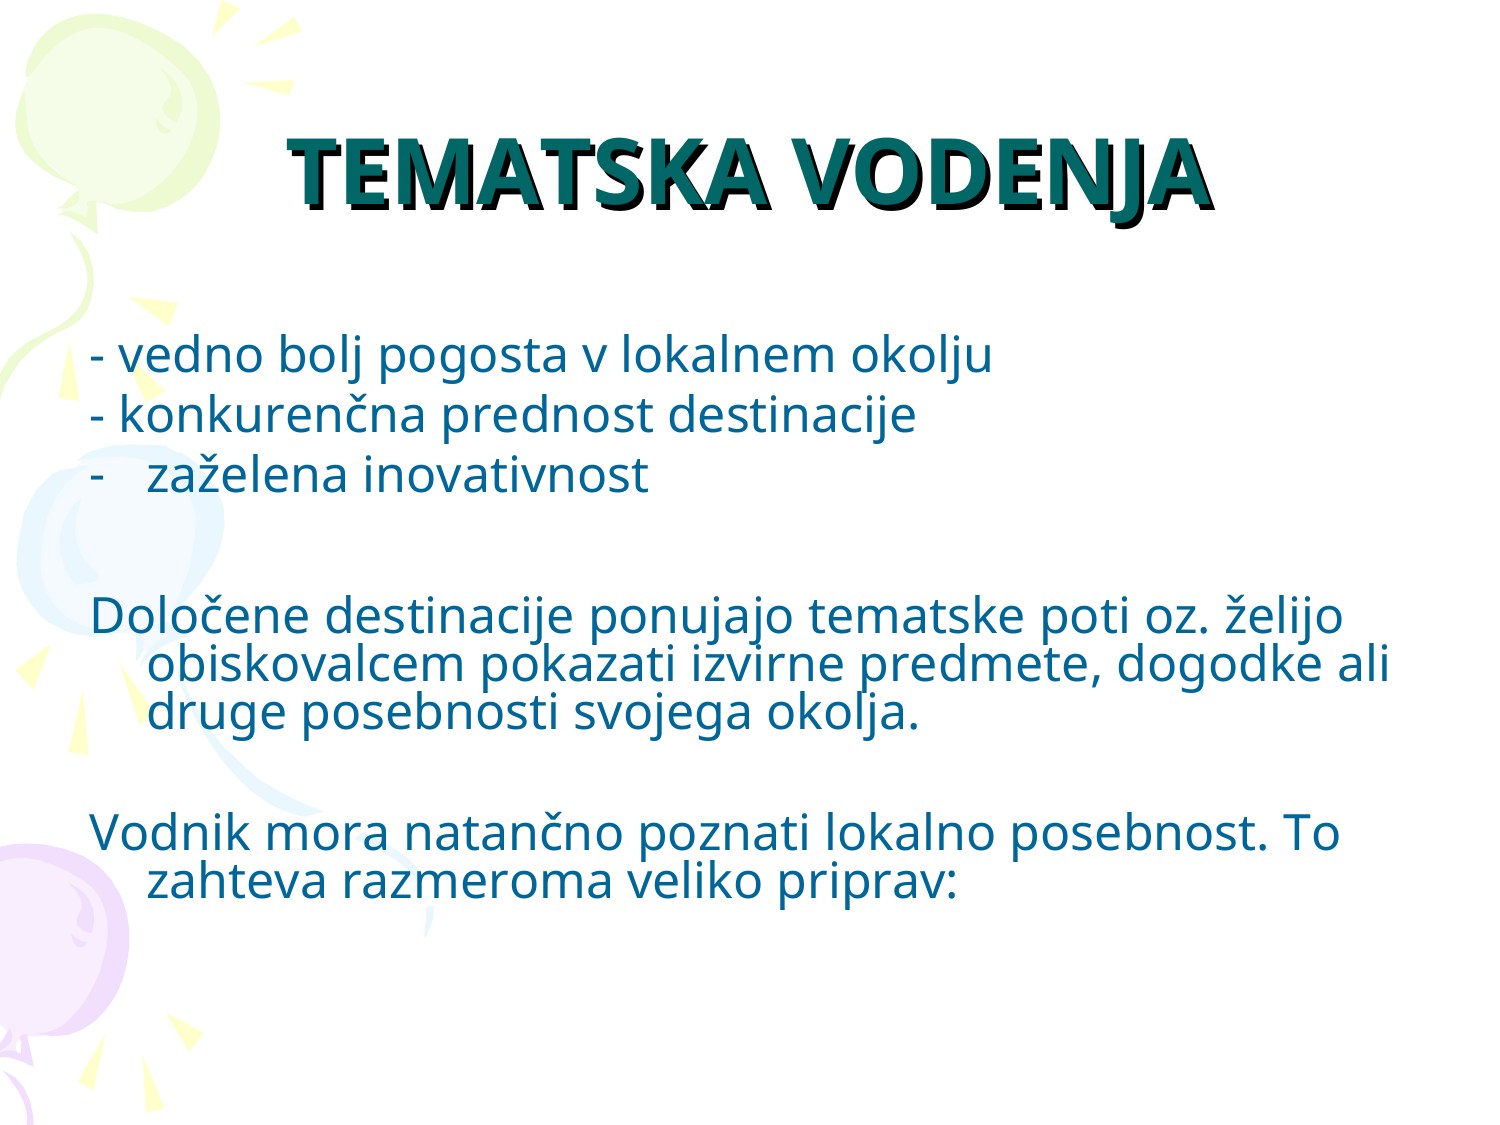

# TEMATSKA VODENJA
- vedno bolj pogosta v lokalnem okolju
- konkurenčna prednost destinacije
zaželena inovativnost
Določene destinacije ponujajo tematske poti oz. želijo obiskovalcem pokazati izvirne predmete, dogodke ali druge posebnosti svojega okolja.
Vodnik mora natančno poznati lokalno posebnost. To zahteva razmeroma veliko priprav: